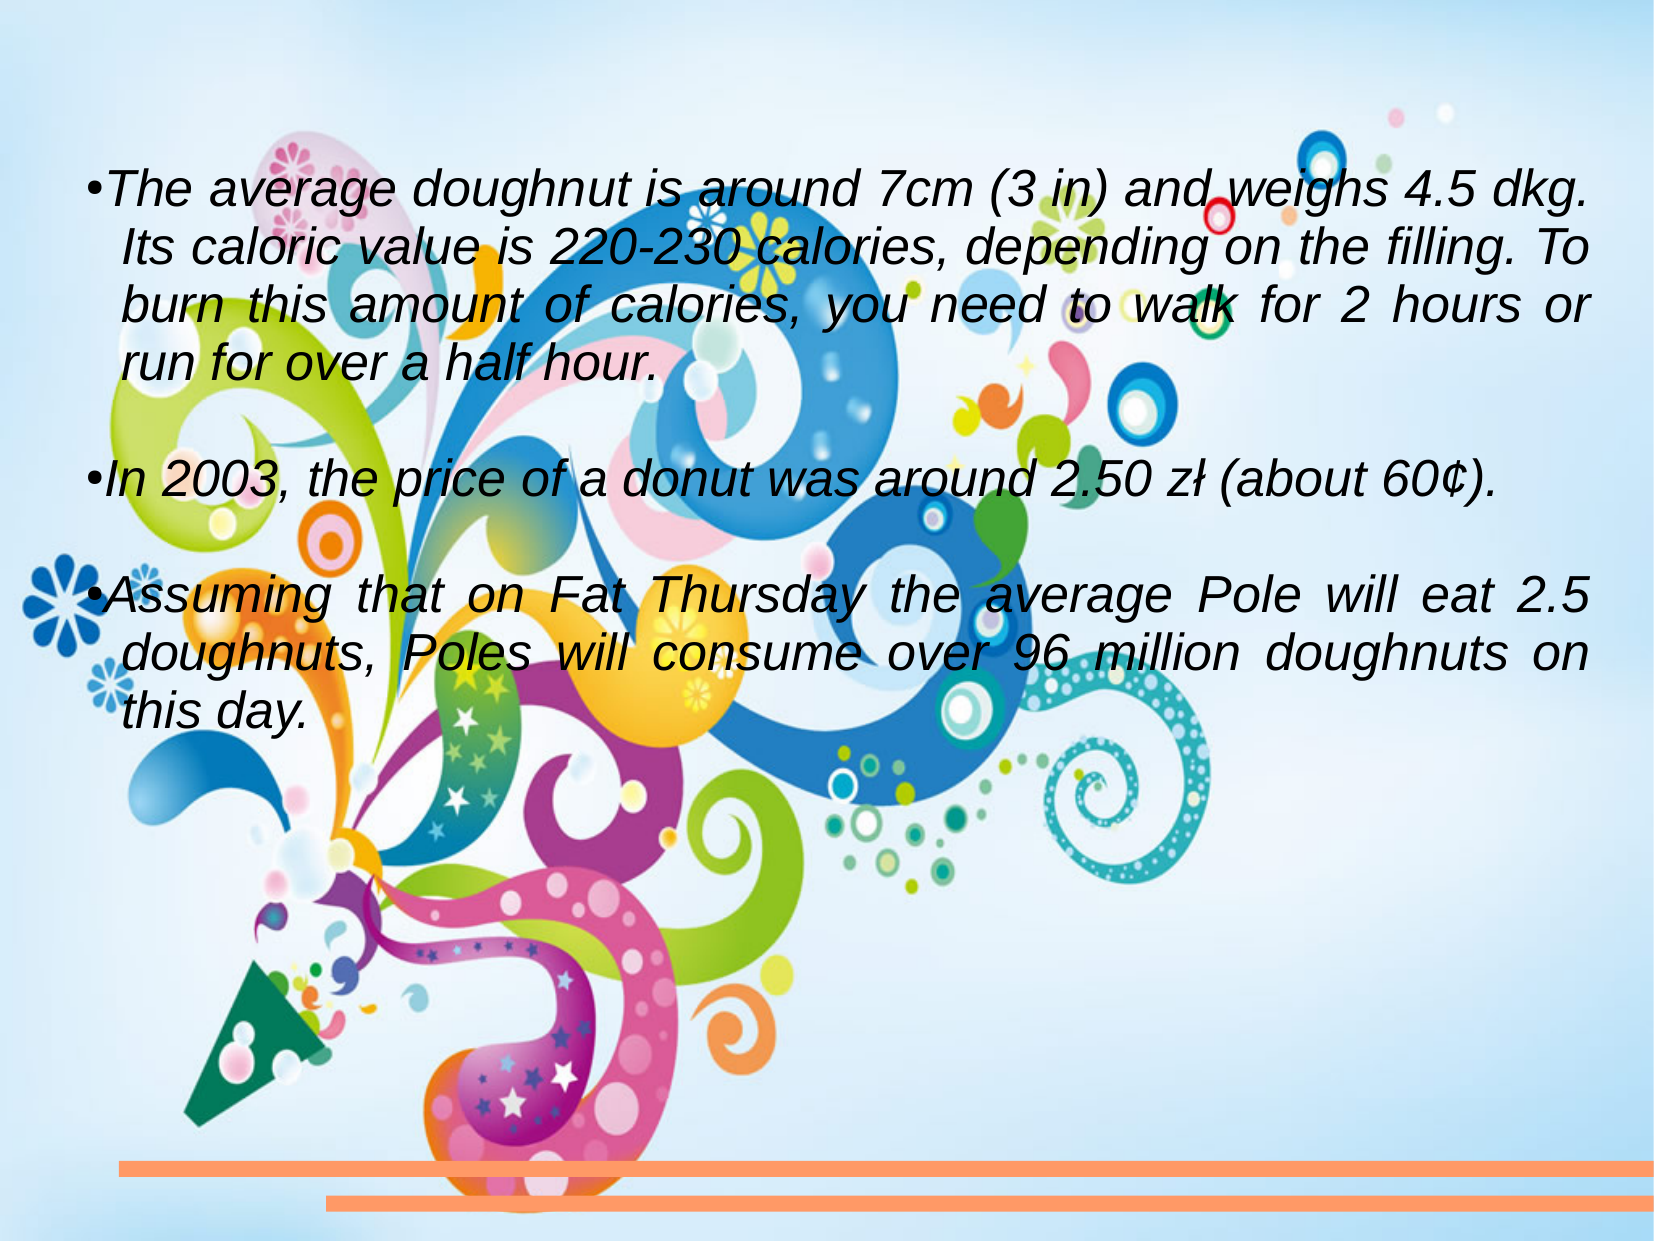

The average doughnut is around 7cm (3 in) and weighs 4.5 dkg. Its caloric value is 220-230 calories, depending on the filling. To burn this amount of calories, you need to walk for 2 hours or run for over a half hour.
In 2003, the price of a donut was around 2.50 zł (about 60¢).
Assuming that on Fat Thursday the average Pole will eat 2.5 doughnuts, Poles will consume over 96 million doughnuts on this day.
#